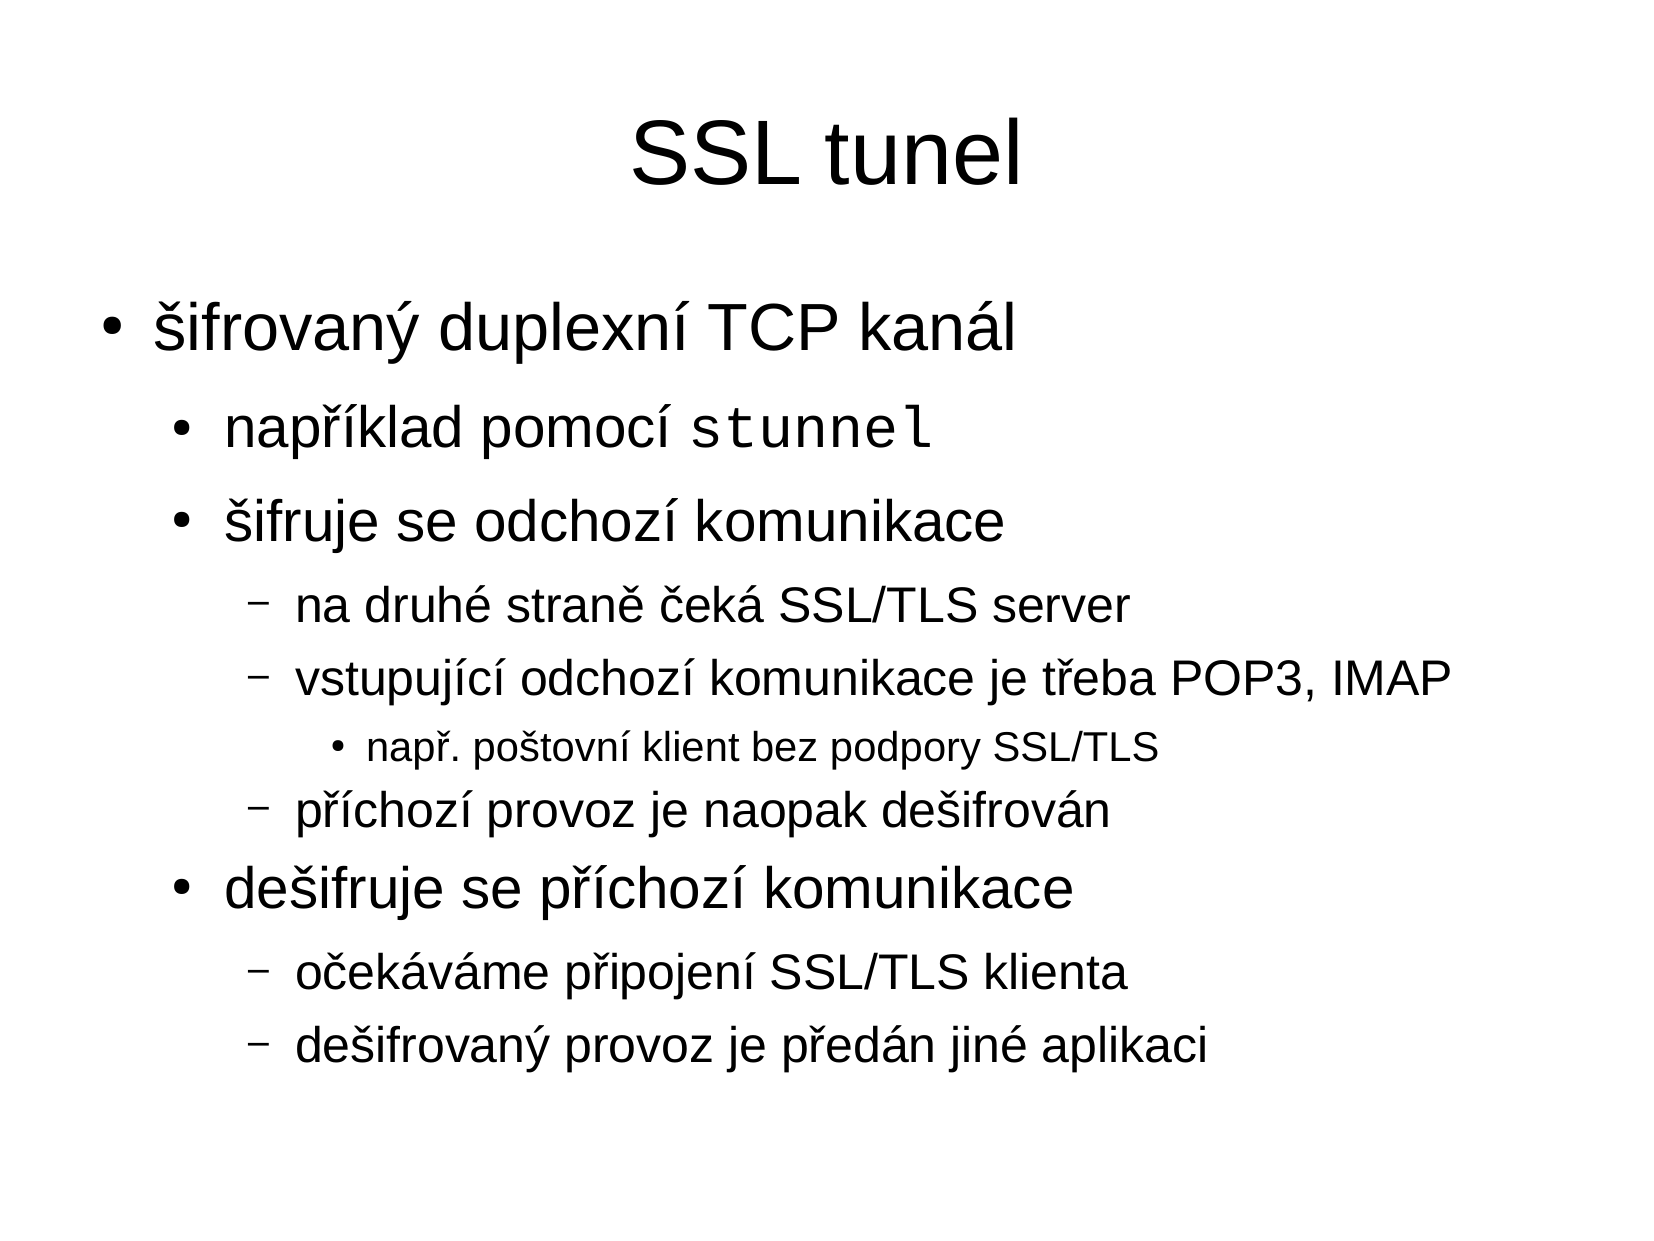

# SSL tunel
šifrovaný duplexní TCP kanál
například pomocí stunnel
šifruje se odchozí komunikace
na druhé straně čeká SSL/TLS server
vstupující odchozí komunikace je třeba POP3, IMAP
např. poštovní klient bez podpory SSL/TLS
příchozí provoz je naopak dešifrován
dešifruje se příchozí komunikace
očekáváme připojení SSL/TLS klienta
dešifrovaný provoz je předán jiné aplikaci